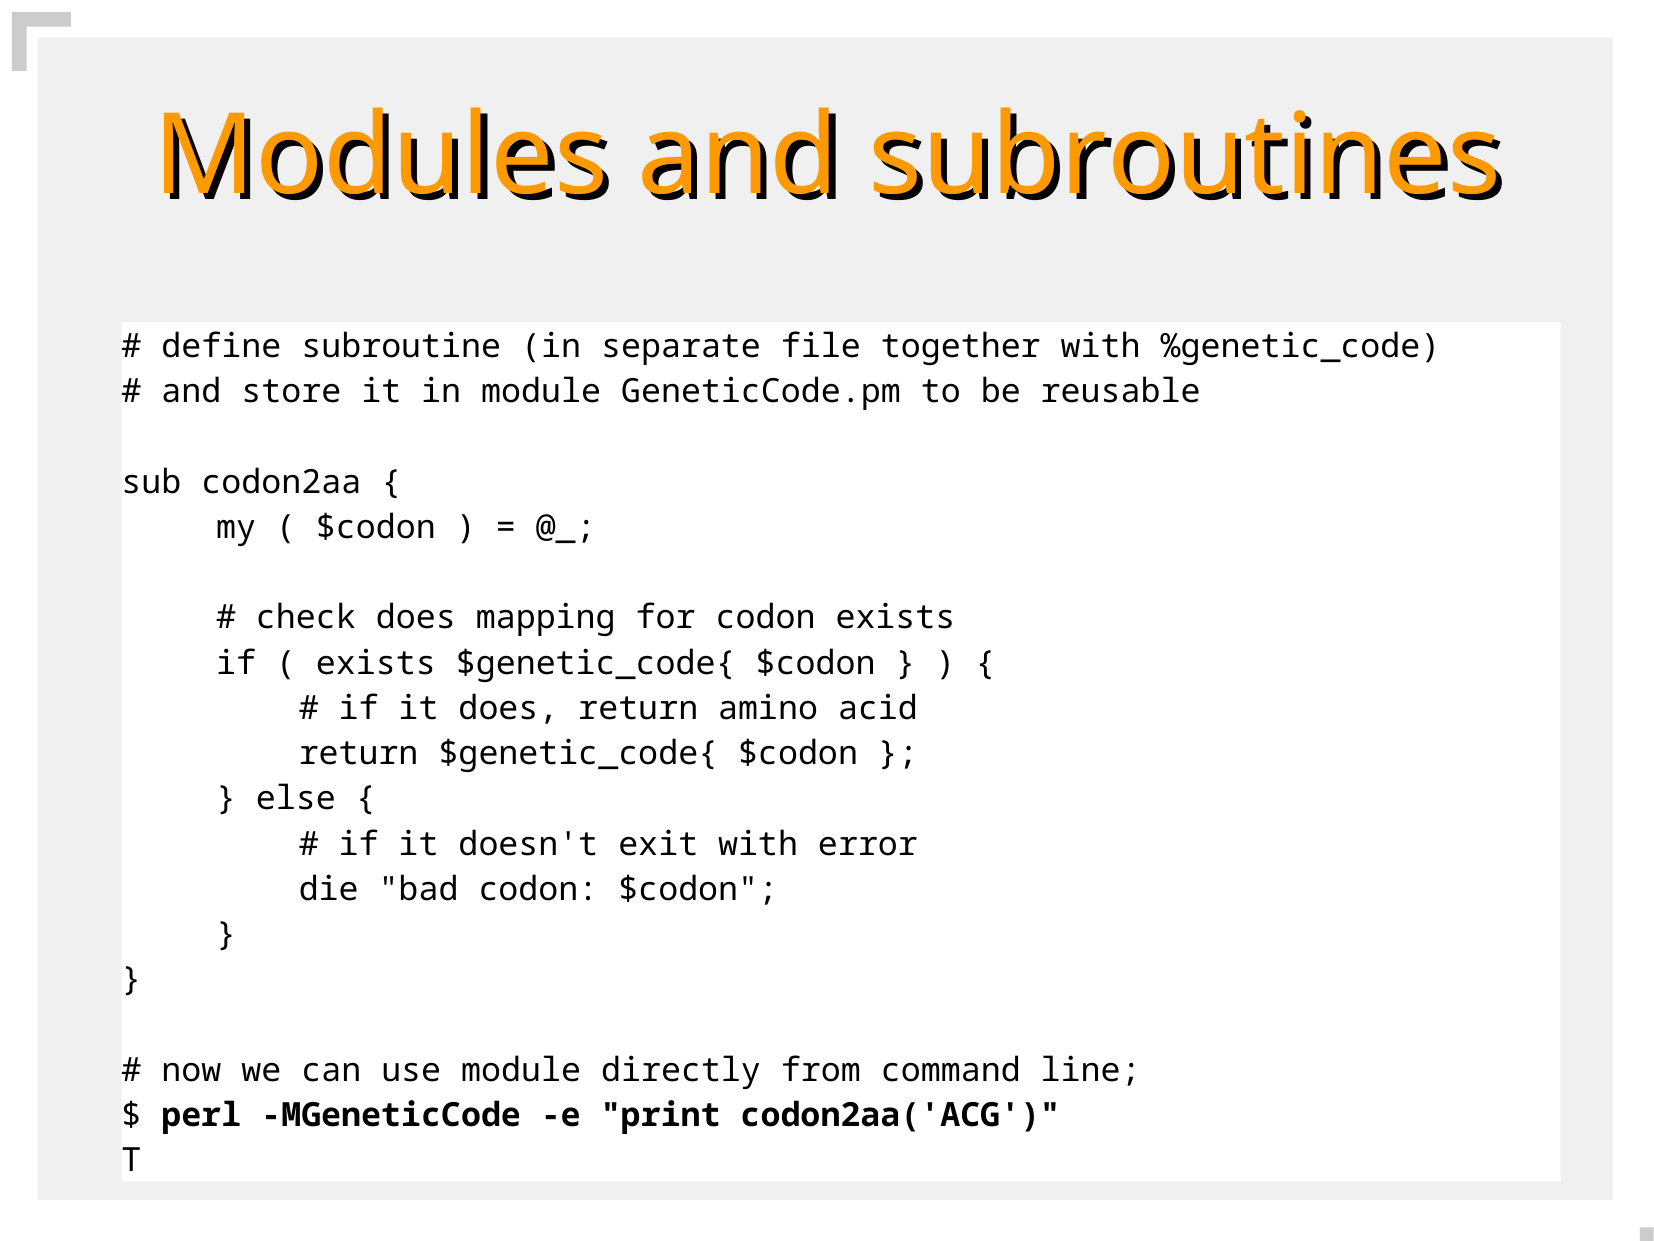

# Modules and subroutines
# define subroutine (in separate file together with %genetic_code)
# and store it in module GeneticCode.pm to be reusable
sub codon2aa {
my ( $codon ) = @_;
# check does mapping for codon exists
if ( exists $genetic_code{ $codon } ) {
# if it does, return amino acid
return $genetic_code{ $codon };
} else {
# if it doesn't exit with error
die "bad codon: $codon";
}
}
# now we can use module directly from command line;
$ perl -MGeneticCode -e "print codon2aa('ACG')"
T